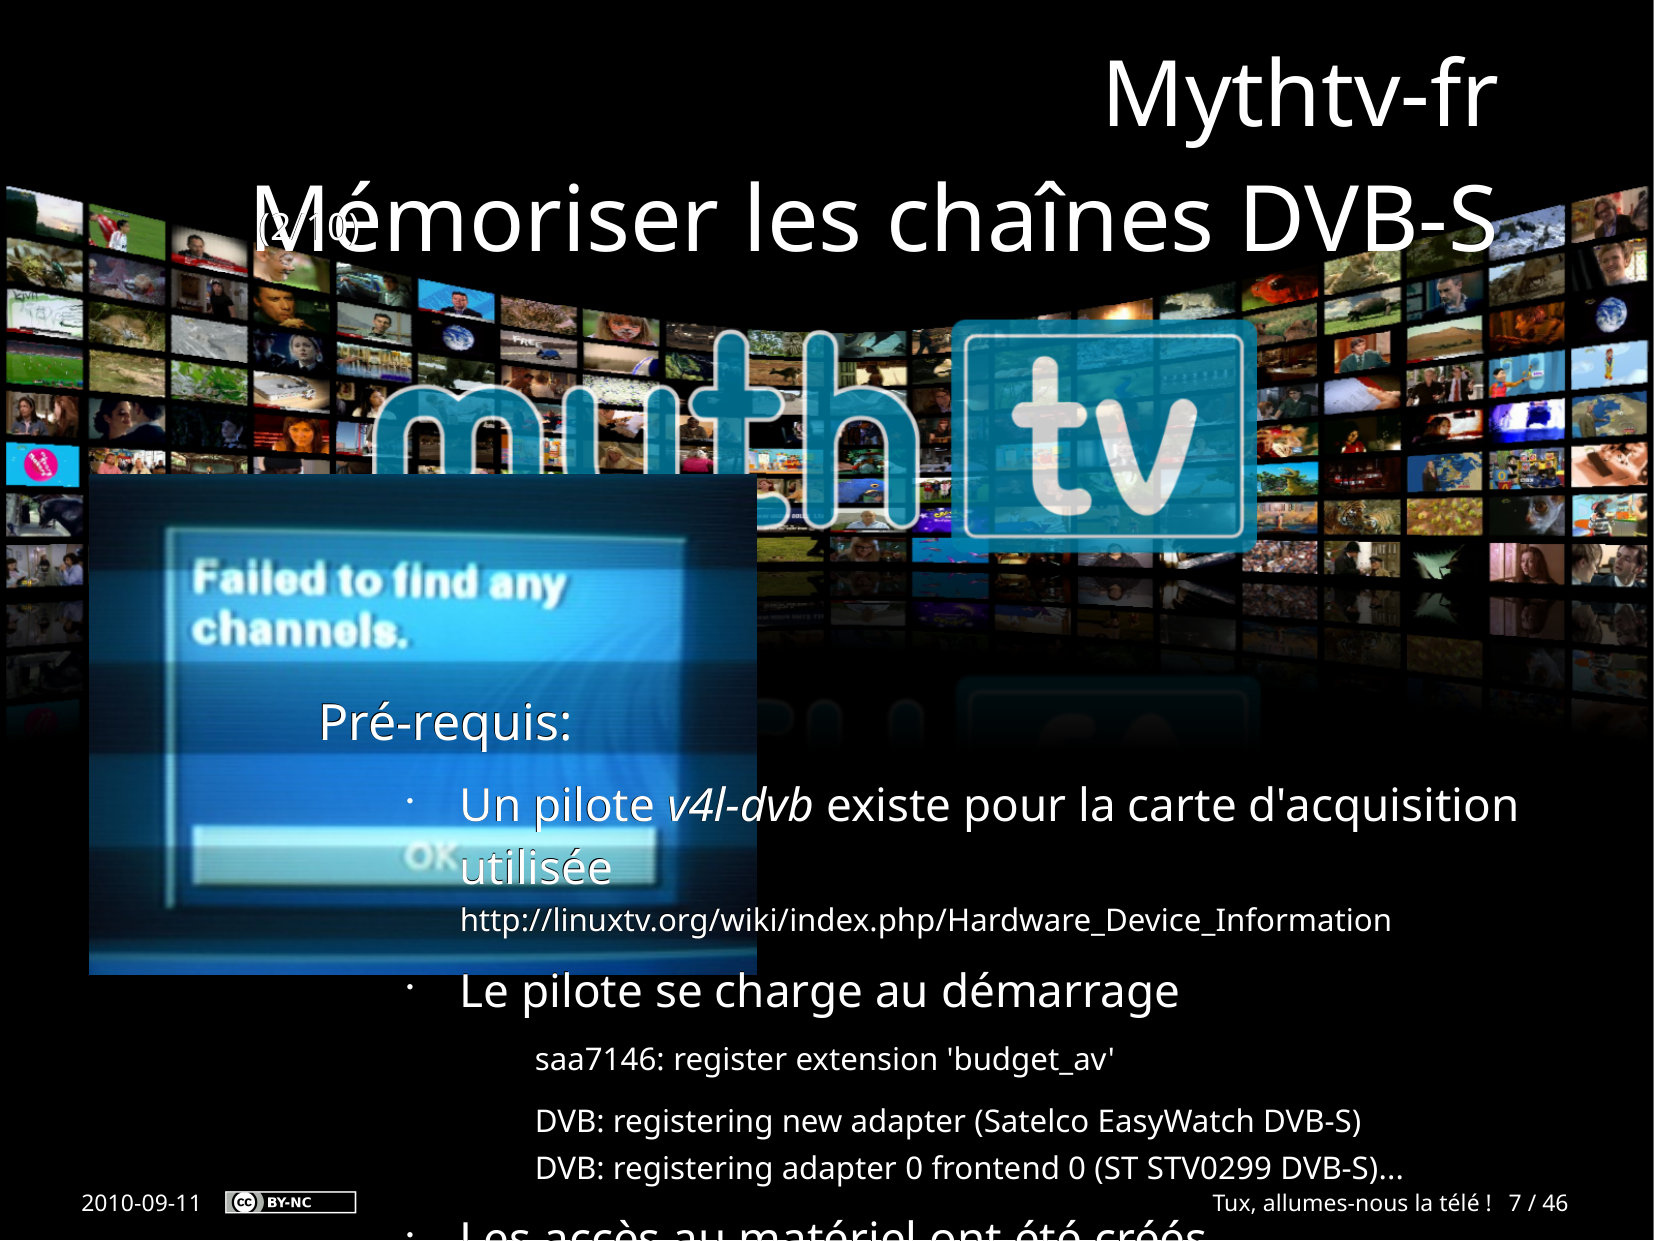

# Mythtv-fr Mémoriser les chaînes DVB-S
(2/10)
Pré-requis:
Un pilote v4l-dvb existe pour la carte d'acquisition utilisée
http://linuxtv.org/wiki/index.php/Hardware_Device_Information
Le pilote se charge au démarrage
	saa7146: register extension 'budget_av'
	DVB: registering new adapter (Satelco EasyWatch DVB-S)
	DVB: registering adapter 0 frontend 0 (ST STV0299 DVB-S)...
Les accès au matériel ont été créés
/dev/dvb/adapter0/frontend0
2010-09-11
Tux, allumes-nous la télé !
7